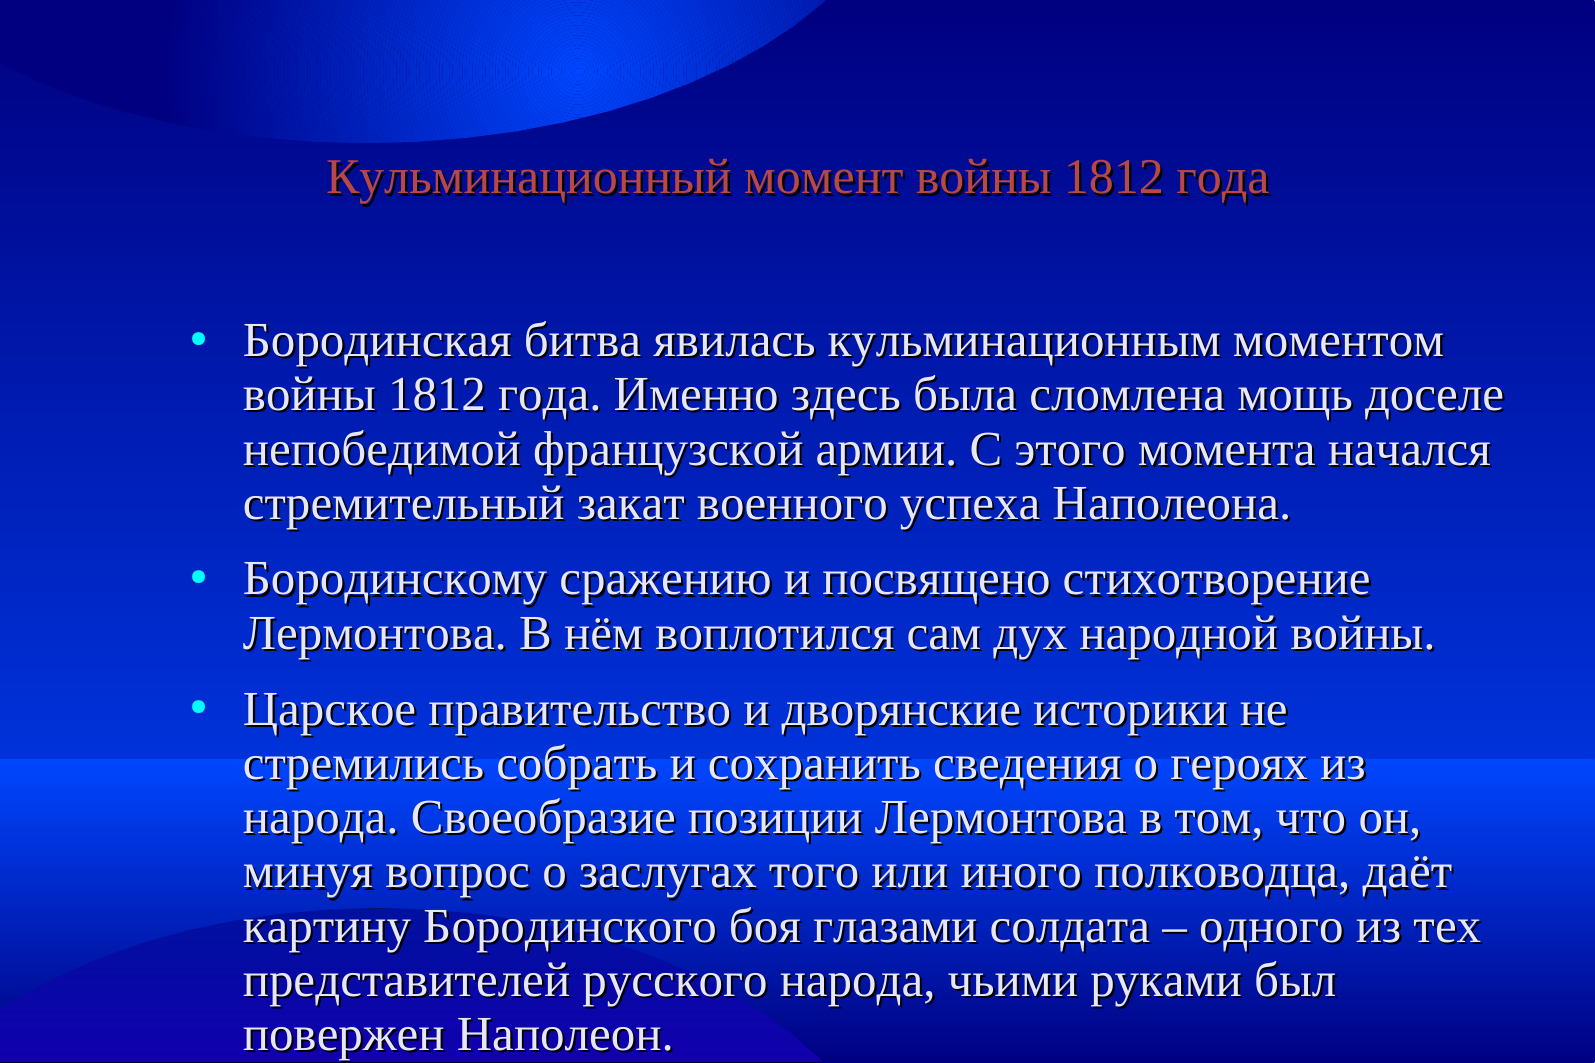

# Кульминационный момент войны 1812 года
Бородинская битва явилась кульминационным моментом войны 1812 года. Именно здесь была сломлена мощь доселе непобедимой французской армии. С этого момента начался стремительный закат военного успеха Наполеона.
Бородинскому сражению и посвящено стихотворение Лермонтова. В нём воплотился сам дух народной войны.
Царское правительство и дворянские историки не стремились собрать и сохранить сведения о героях из народа. Своеобразие позиции Лермонтова в том, что он, минуя вопрос о заслугах того или иного полководца, даёт картину Бородинского боя глазами солдата – одного из тех представителей русского народа, чьими руками был повержен Наполеон.